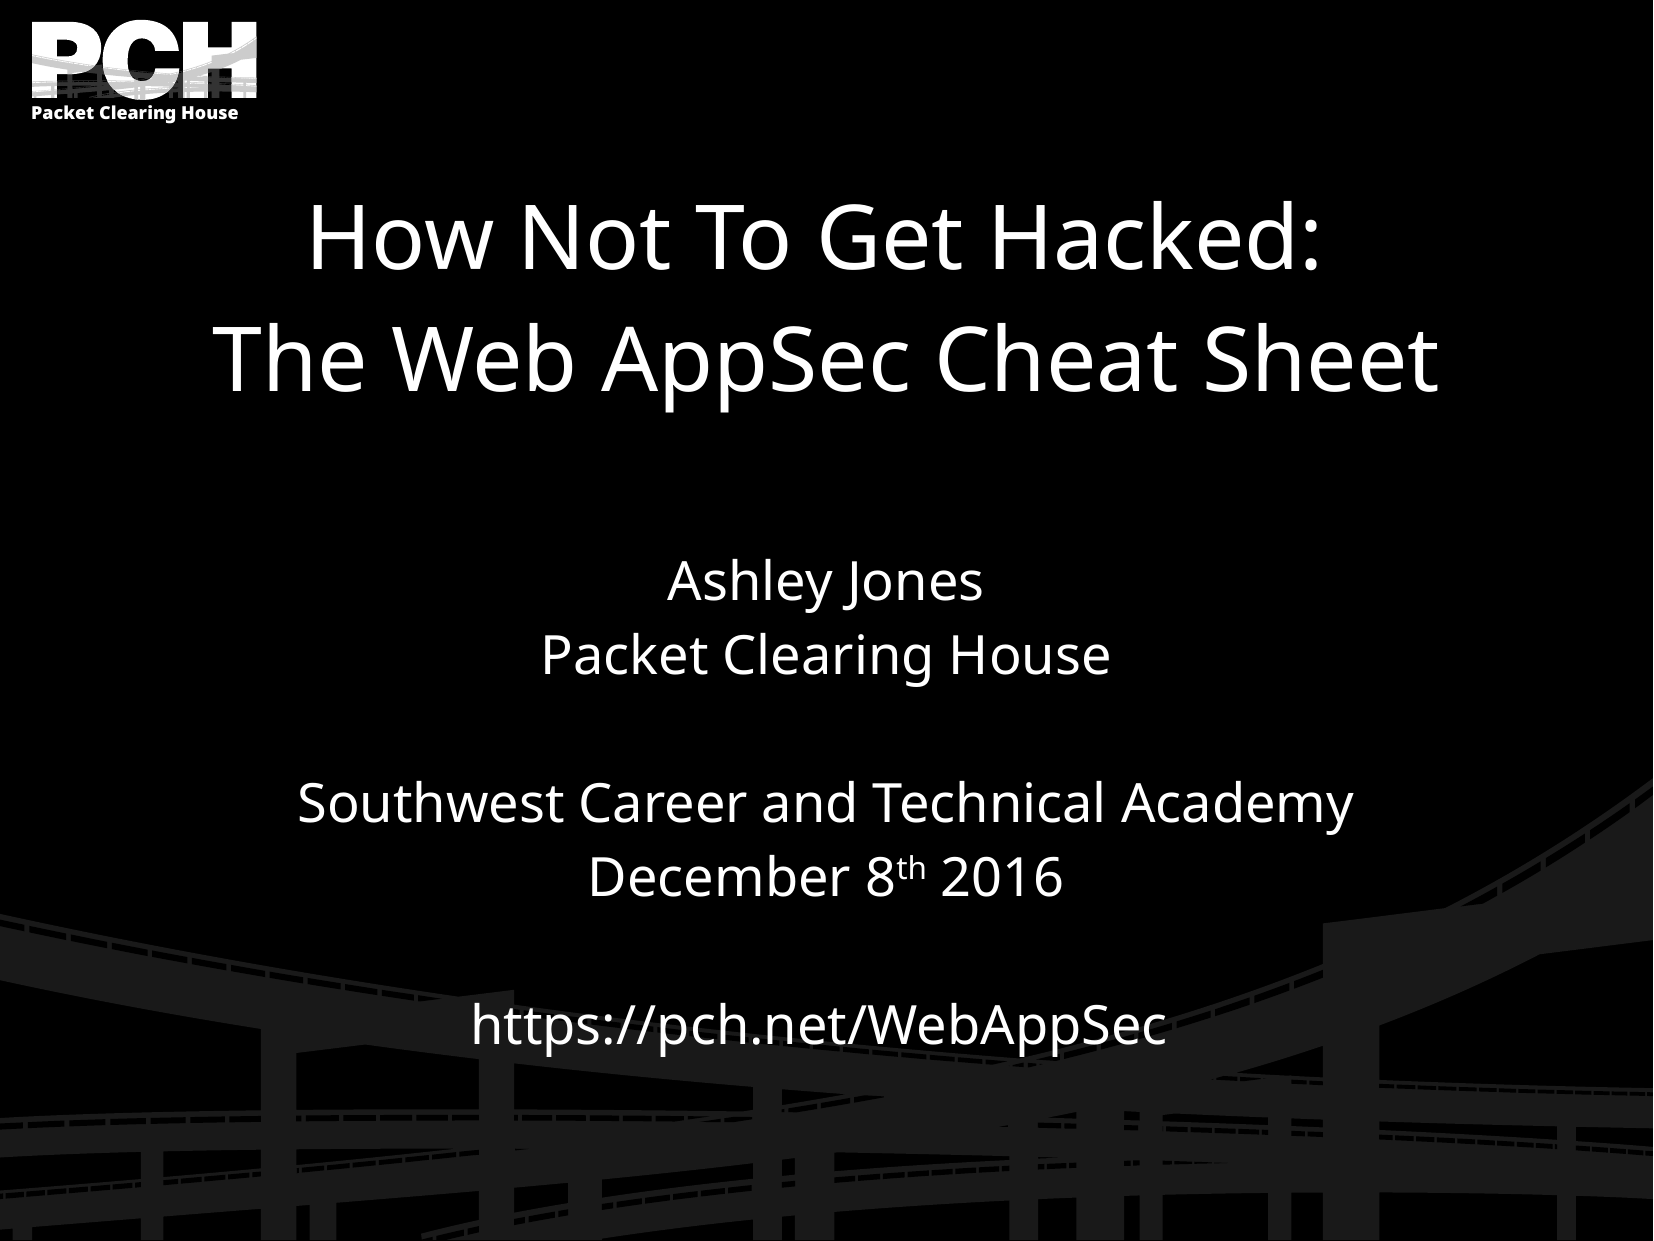

# How Not To Get Hacked: The Web AppSec Cheat Sheet Ashley Jones Packet Clearing House Southwest Career and Technical Academy December 8th 2016 https://pch.net/WebAppSec